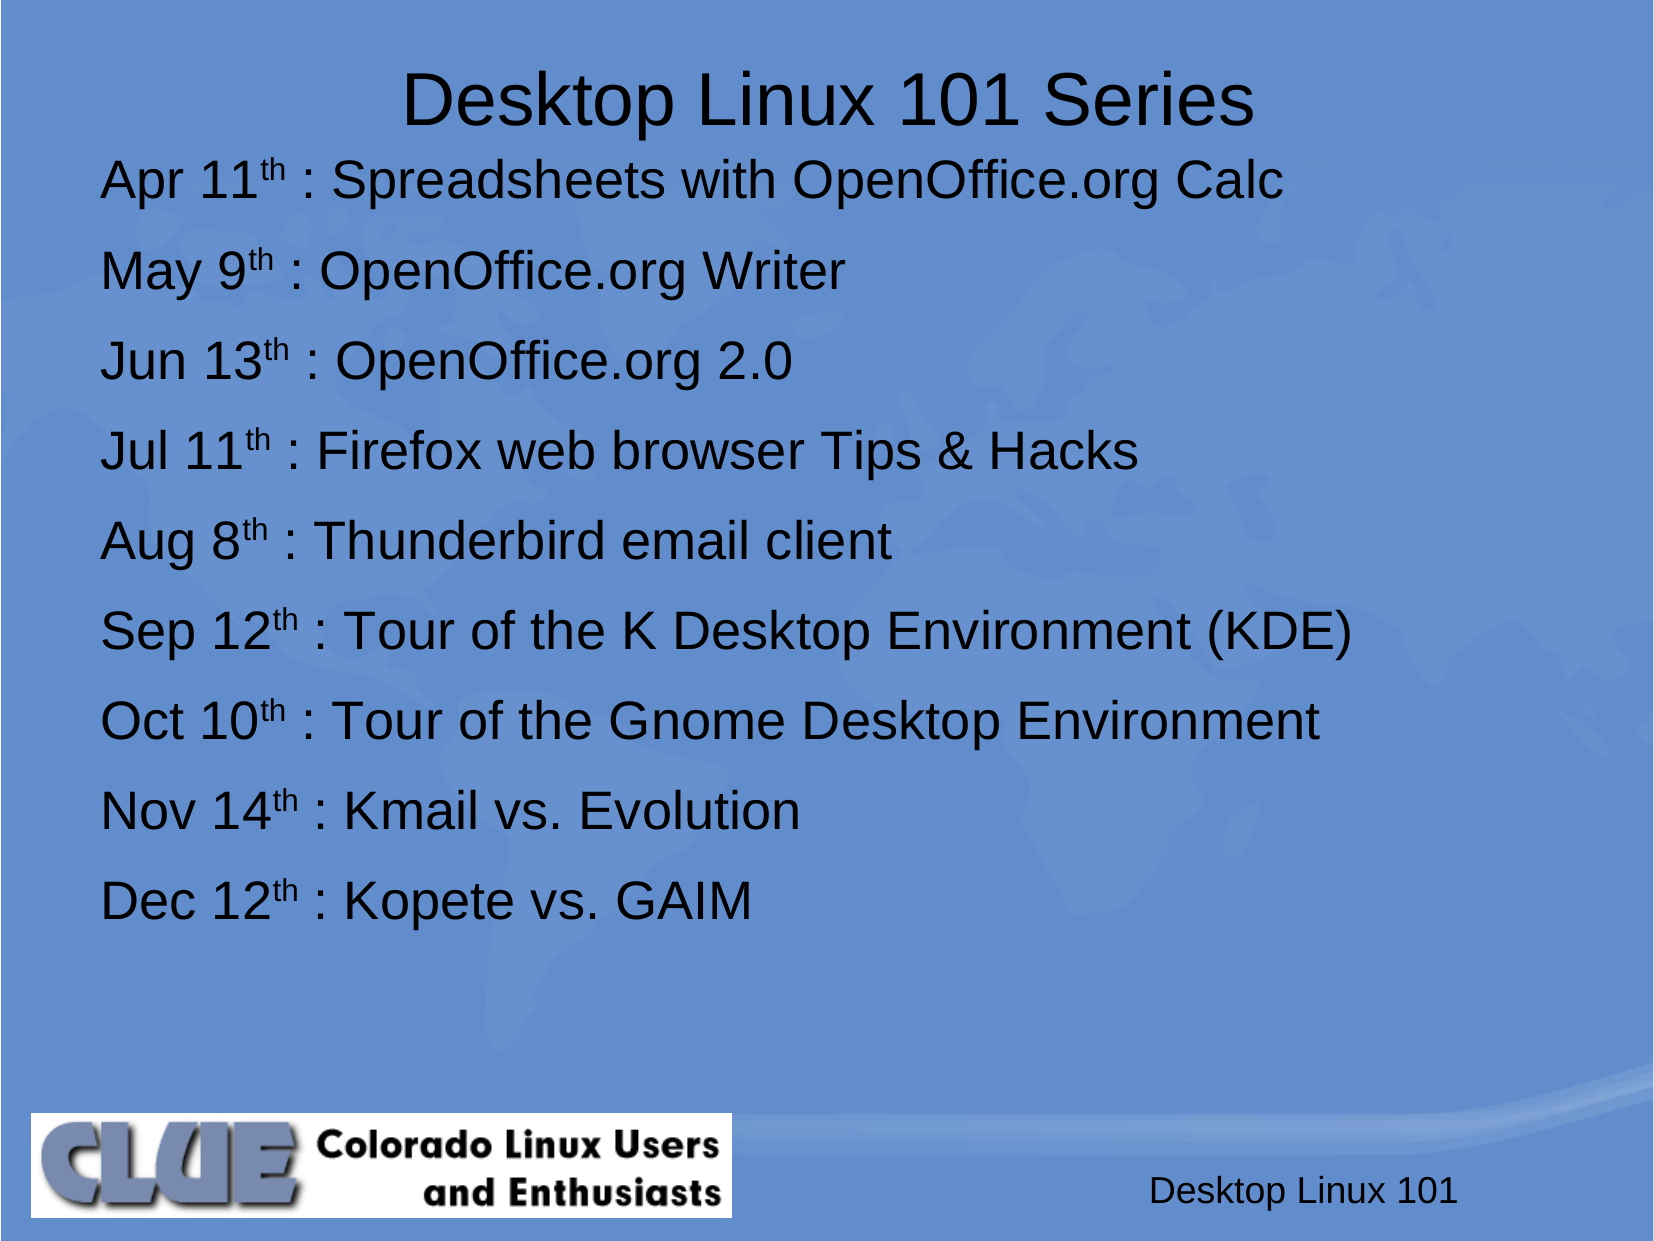

# Desktop Linux 101 Series
Apr 11th : Spreadsheets with OpenOffice.org Calc
May 9th : OpenOffice.org Writer
Jun 13th : OpenOffice.org 2.0
Jul 11th : Firefox web browser Tips & Hacks
Aug 8th : Thunderbird email client
Sep 12th : Tour of the K Desktop Environment (KDE)
Oct 10th : Tour of the Gnome Desktop Environment
Nov 14th : Kmail vs. Evolution
Dec 12th : Kopete vs. GAIM